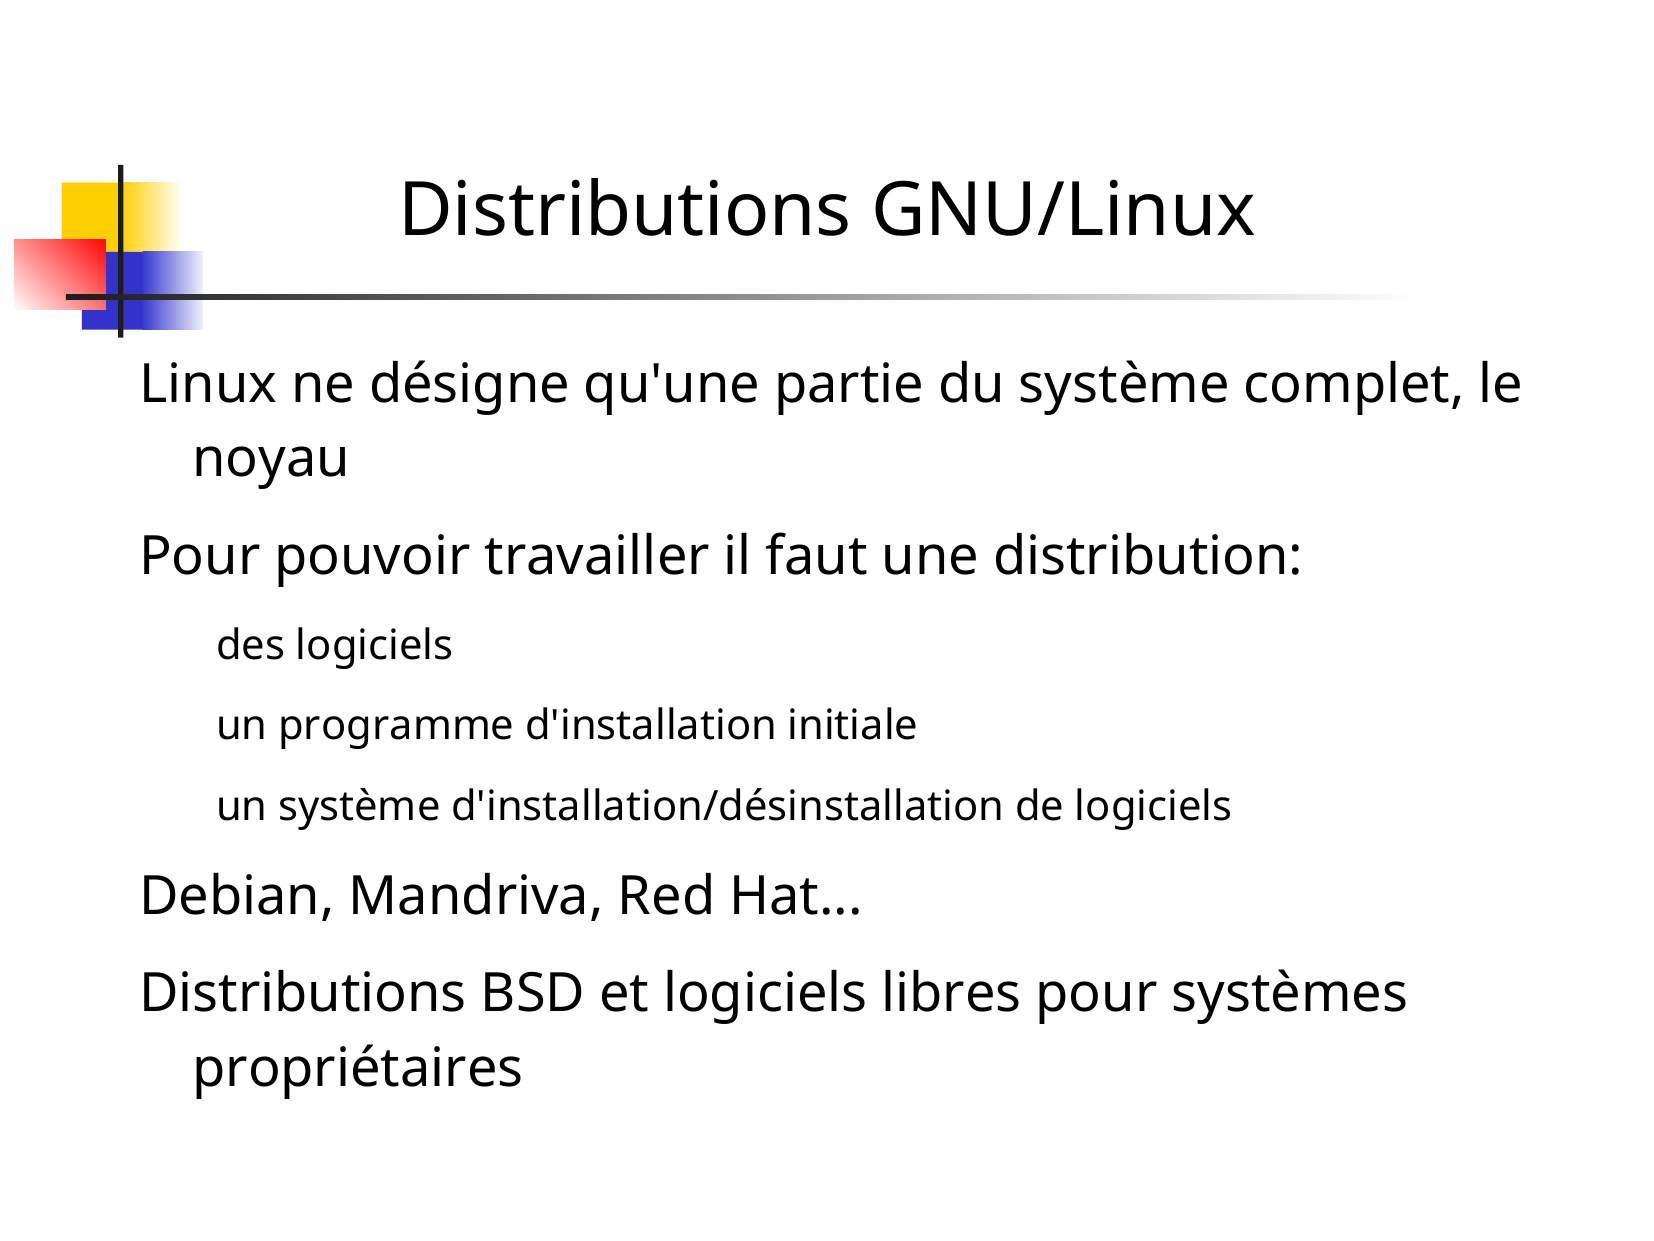

# Distributions GNU/Linux
Linux ne désigne qu'une partie du système complet, le noyau
Pour pouvoir travailler il faut une distribution:
des logiciels
un programme d'installation initiale
un système d'installation/désinstallation de logiciels
Debian, Mandriva, Red Hat...
Distributions BSD et logiciels libres pour systèmes propriétaires